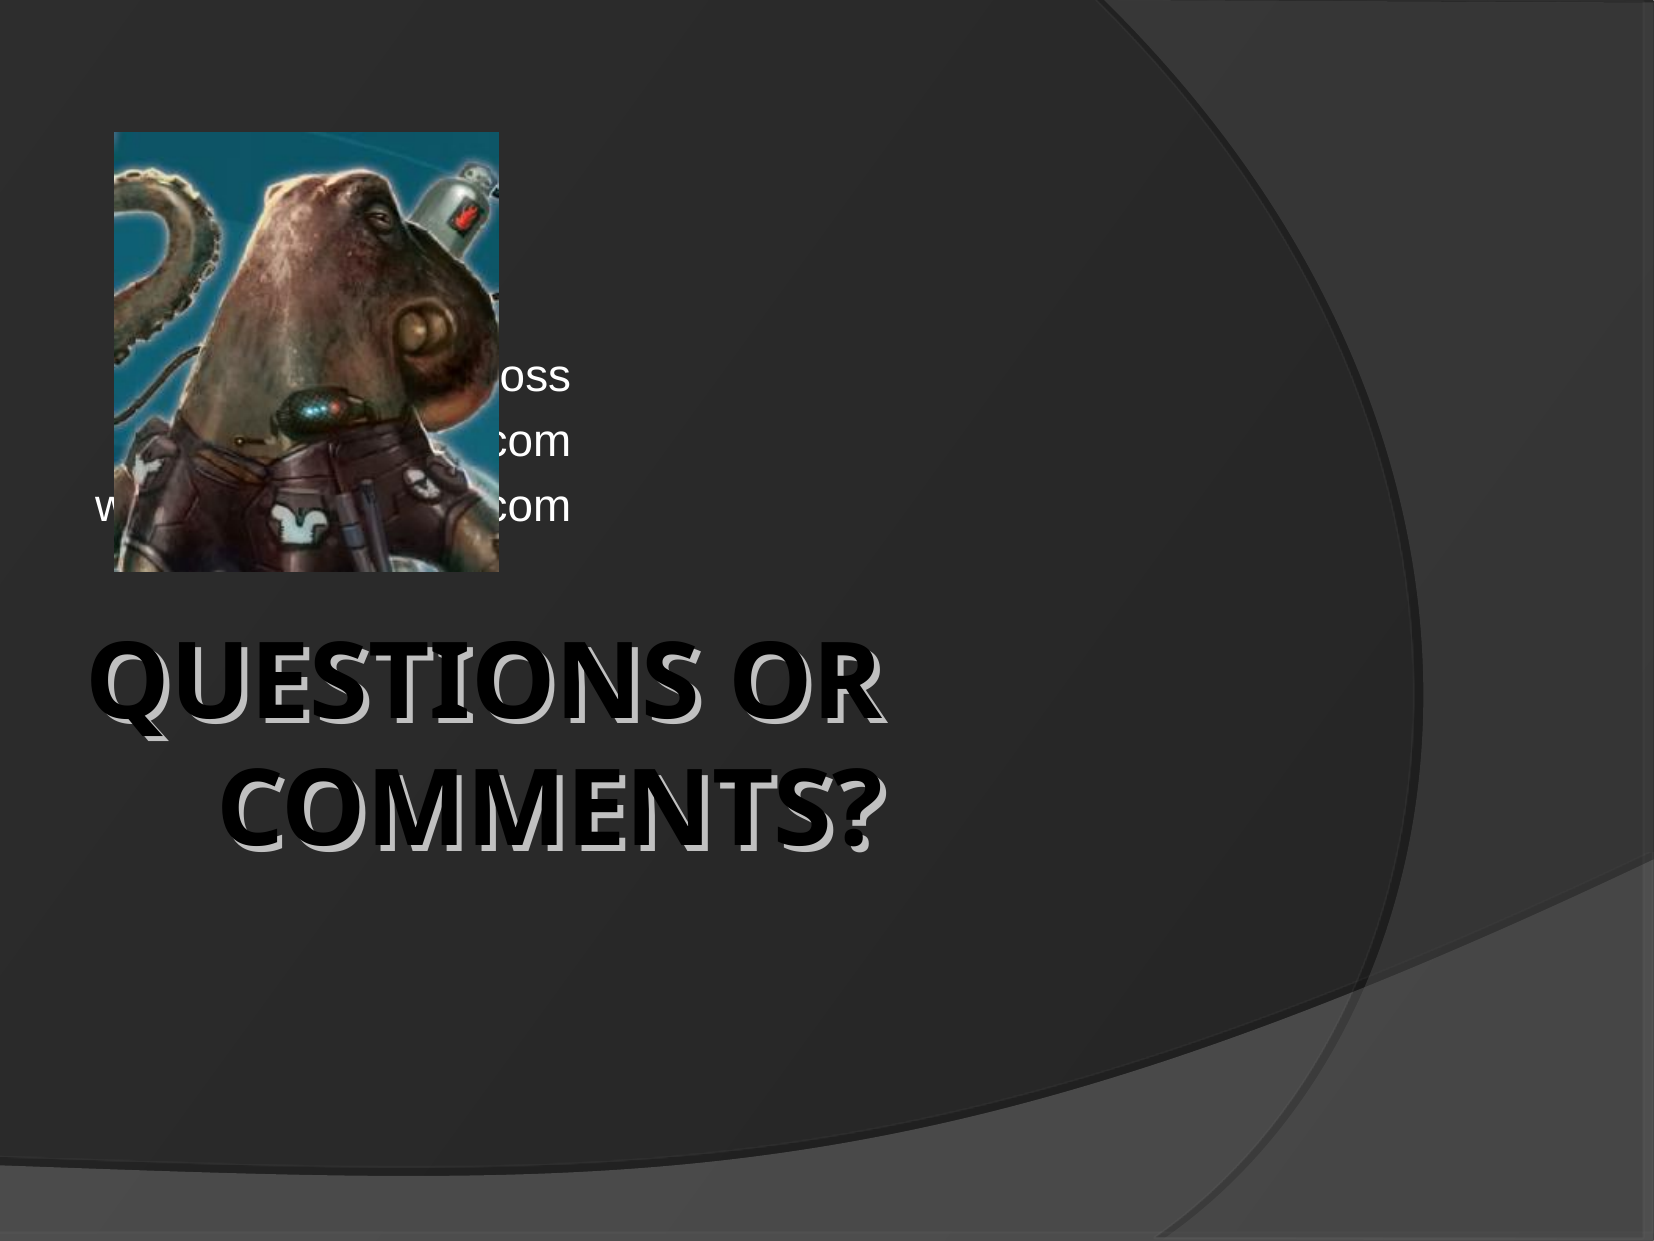

Brian Cross
kylleran@yahoo.com
www.eclipsephase.com
# Questions or Comments?